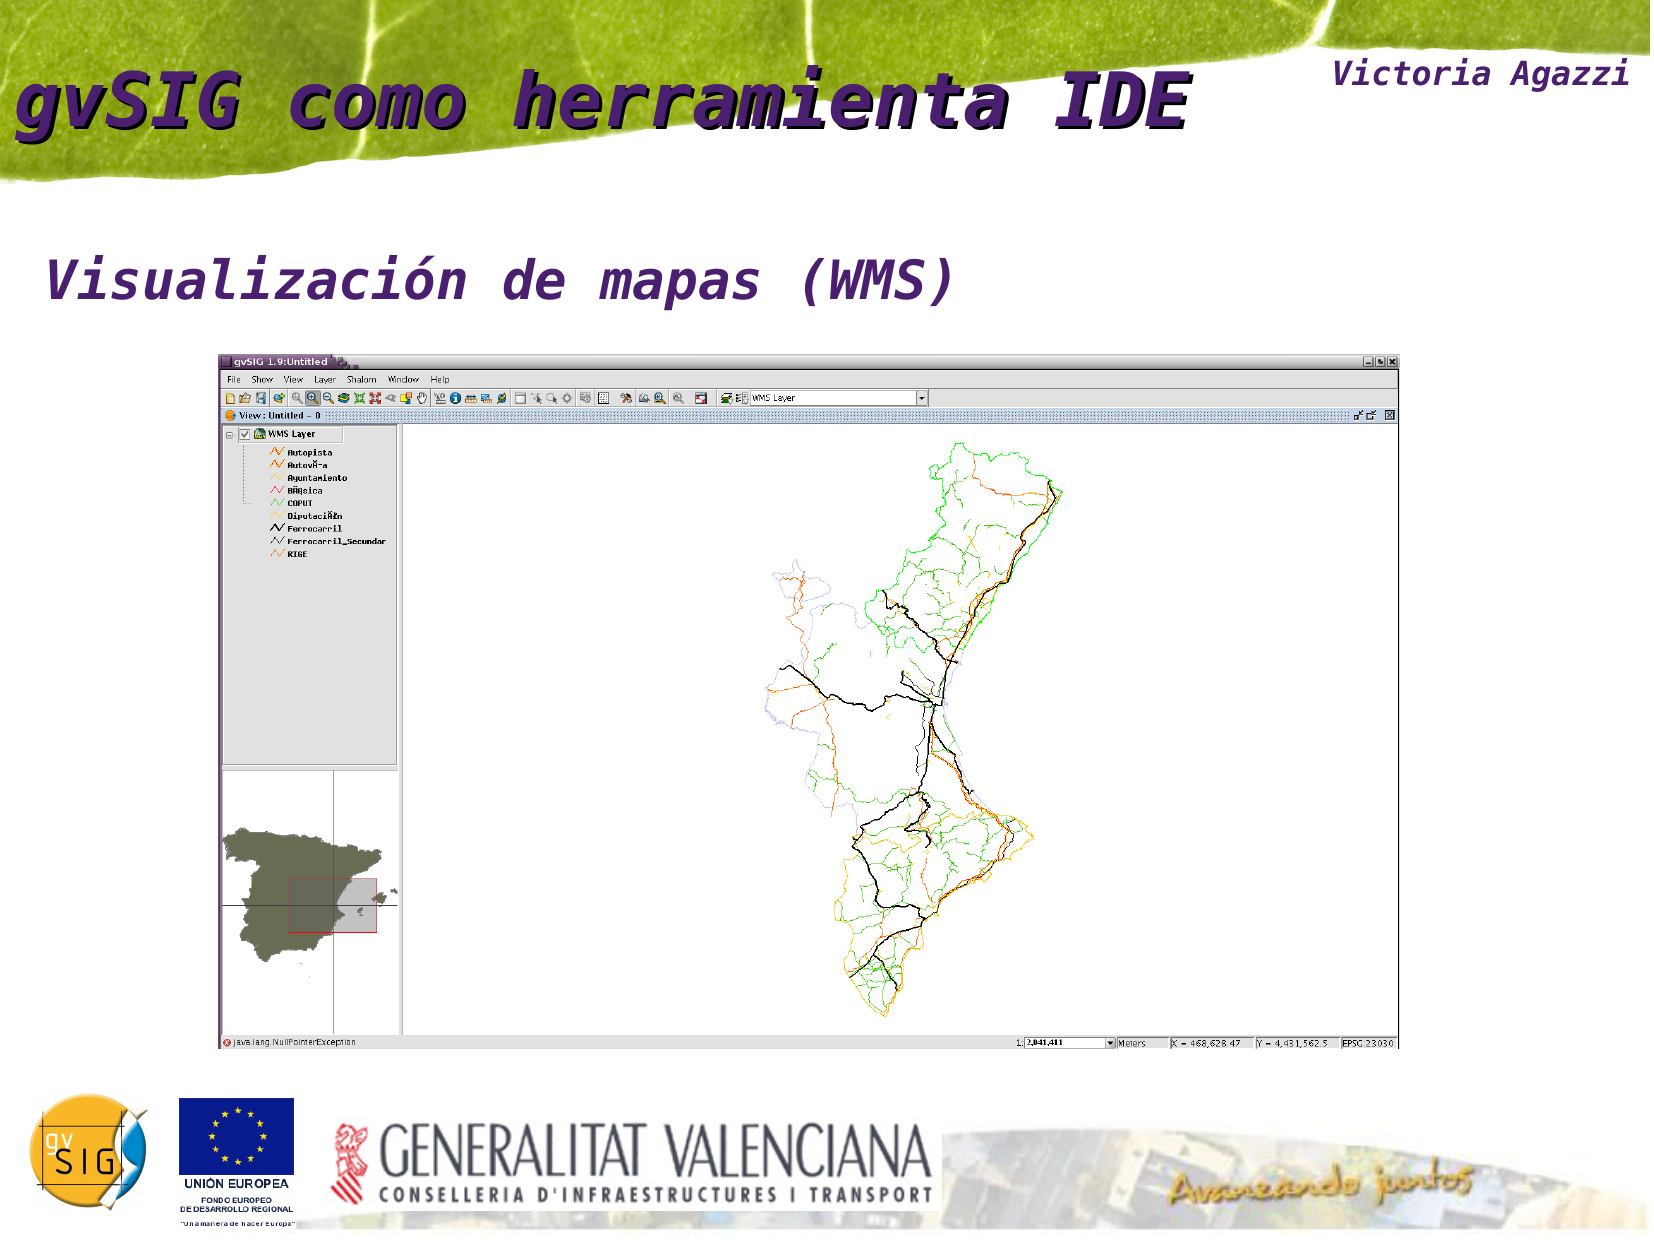

gvSIG como herramienta IDE
Victoria Agazzi
Visualización de mapas (WMS)